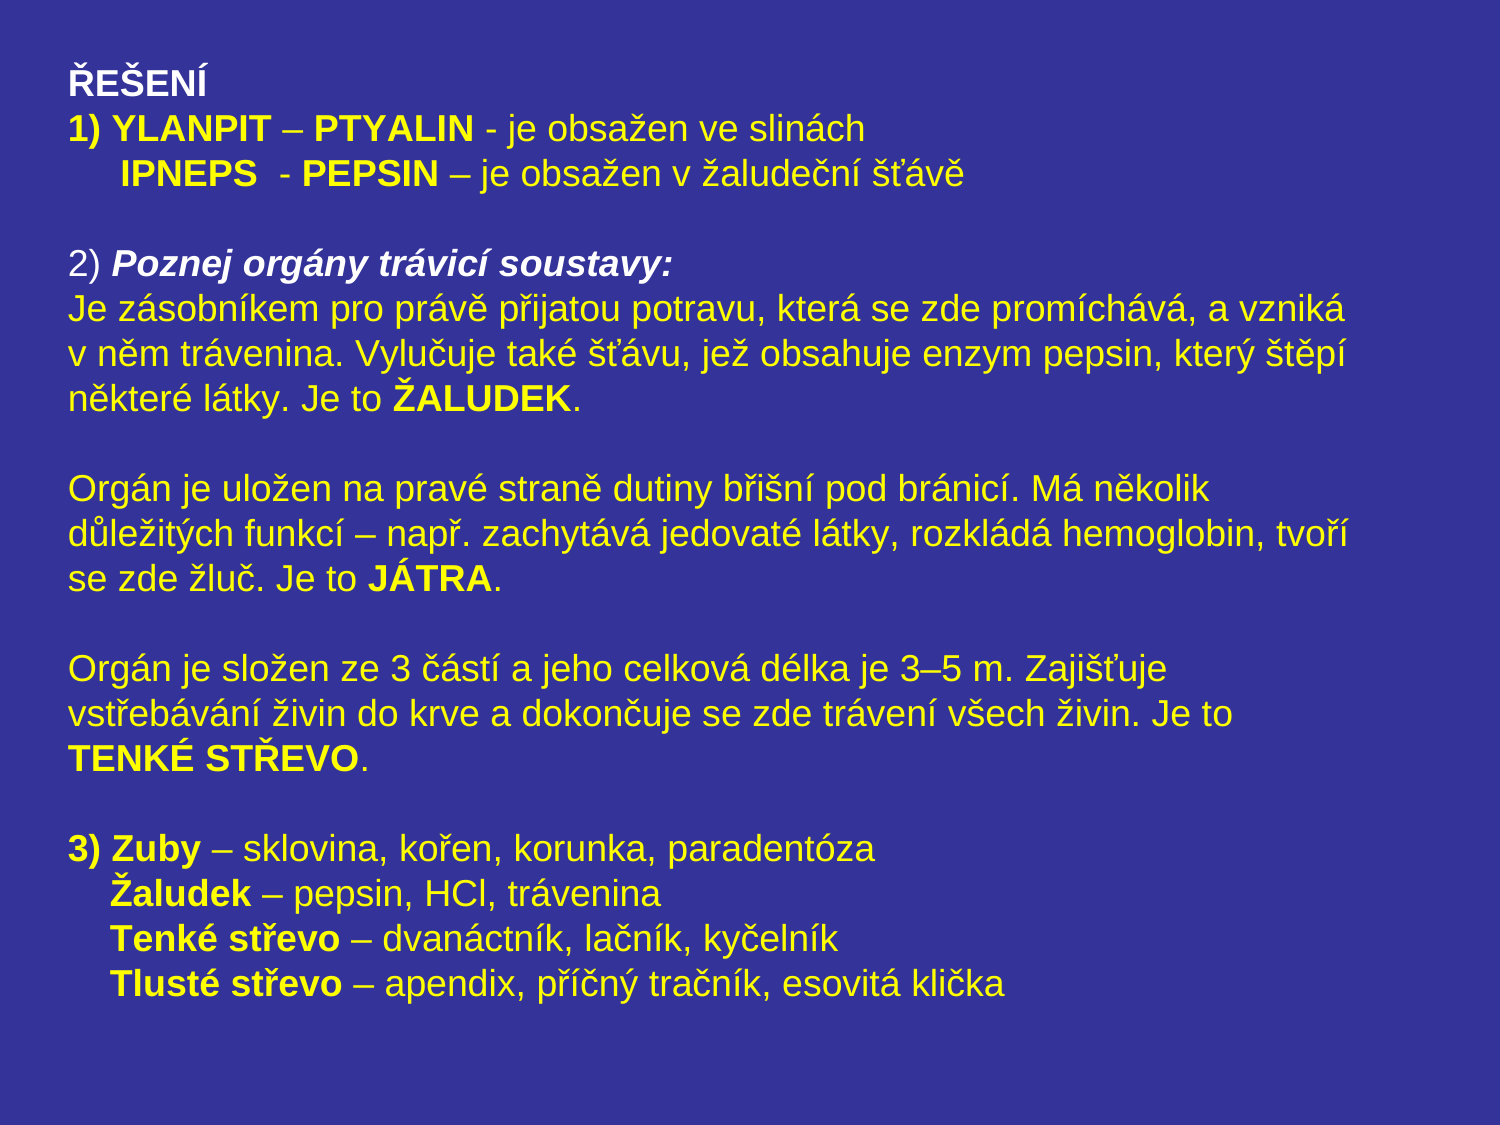

ŘEŠENÍ
1) YLANPIT – PTYALIN - je obsažen ve slinách
 IPNEPS - PEPSIN – je obsažen v žaludeční šťávě
2) Poznej orgány trávicí soustavy:
Je zásobníkem pro právě přijatou potravu, která se zde promíchává, a vzniká v něm trávenina. Vylučuje také šťávu, jež obsahuje enzym pepsin, který štěpí některé látky. Je to ŽALUDEK.
Orgán je uložen na pravé straně dutiny břišní pod bránicí. Má několik důležitých funkcí – např. zachytává jedovaté látky, rozkládá hemoglobin, tvoří se zde žluč. Je to JÁTRA.
Orgán je složen ze 3 částí a jeho celková délka je 3–5 m. Zajišťuje vstřebávání živin do krve a dokončuje se zde trávení všech živin. Je to TENKÉ STŘEVO.
3) Zuby – sklovina, kořen, korunka, paradentóza
 Žaludek – pepsin, HCl, trávenina
 Tenké střevo – dvanáctník, lačník, kyčelník
 Tlusté střevo – apendix, příčný tračník, esovitá klička